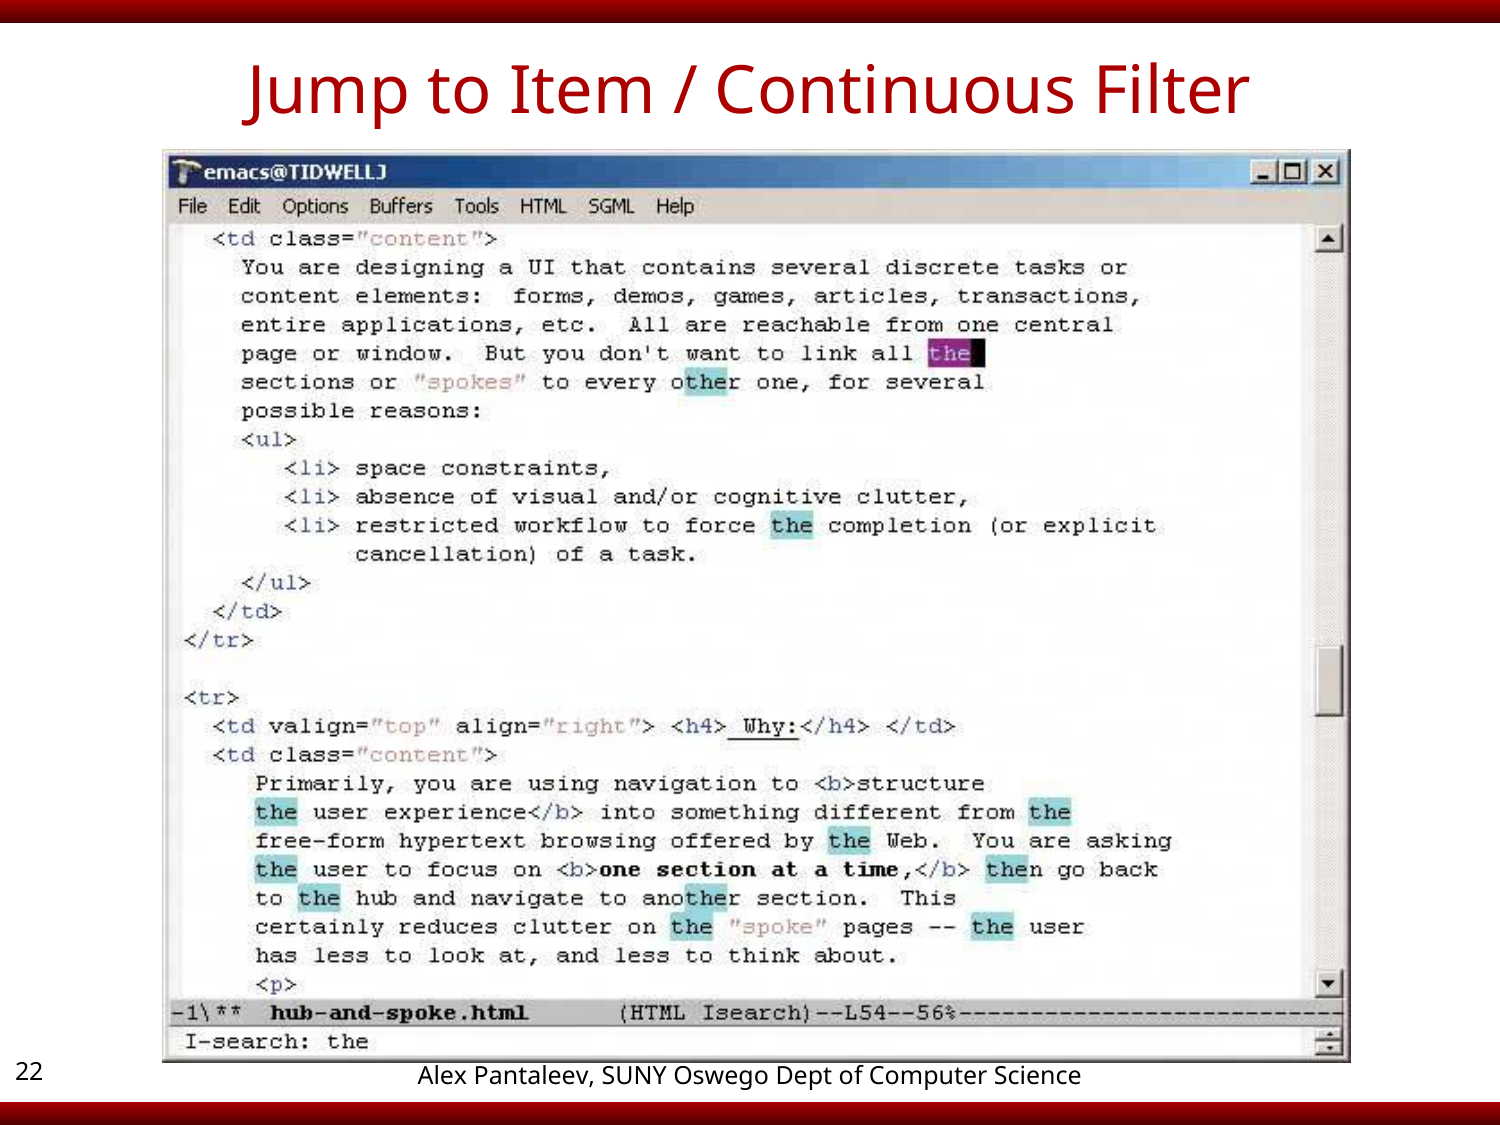

# Jump to Item / Continuous Filter
22